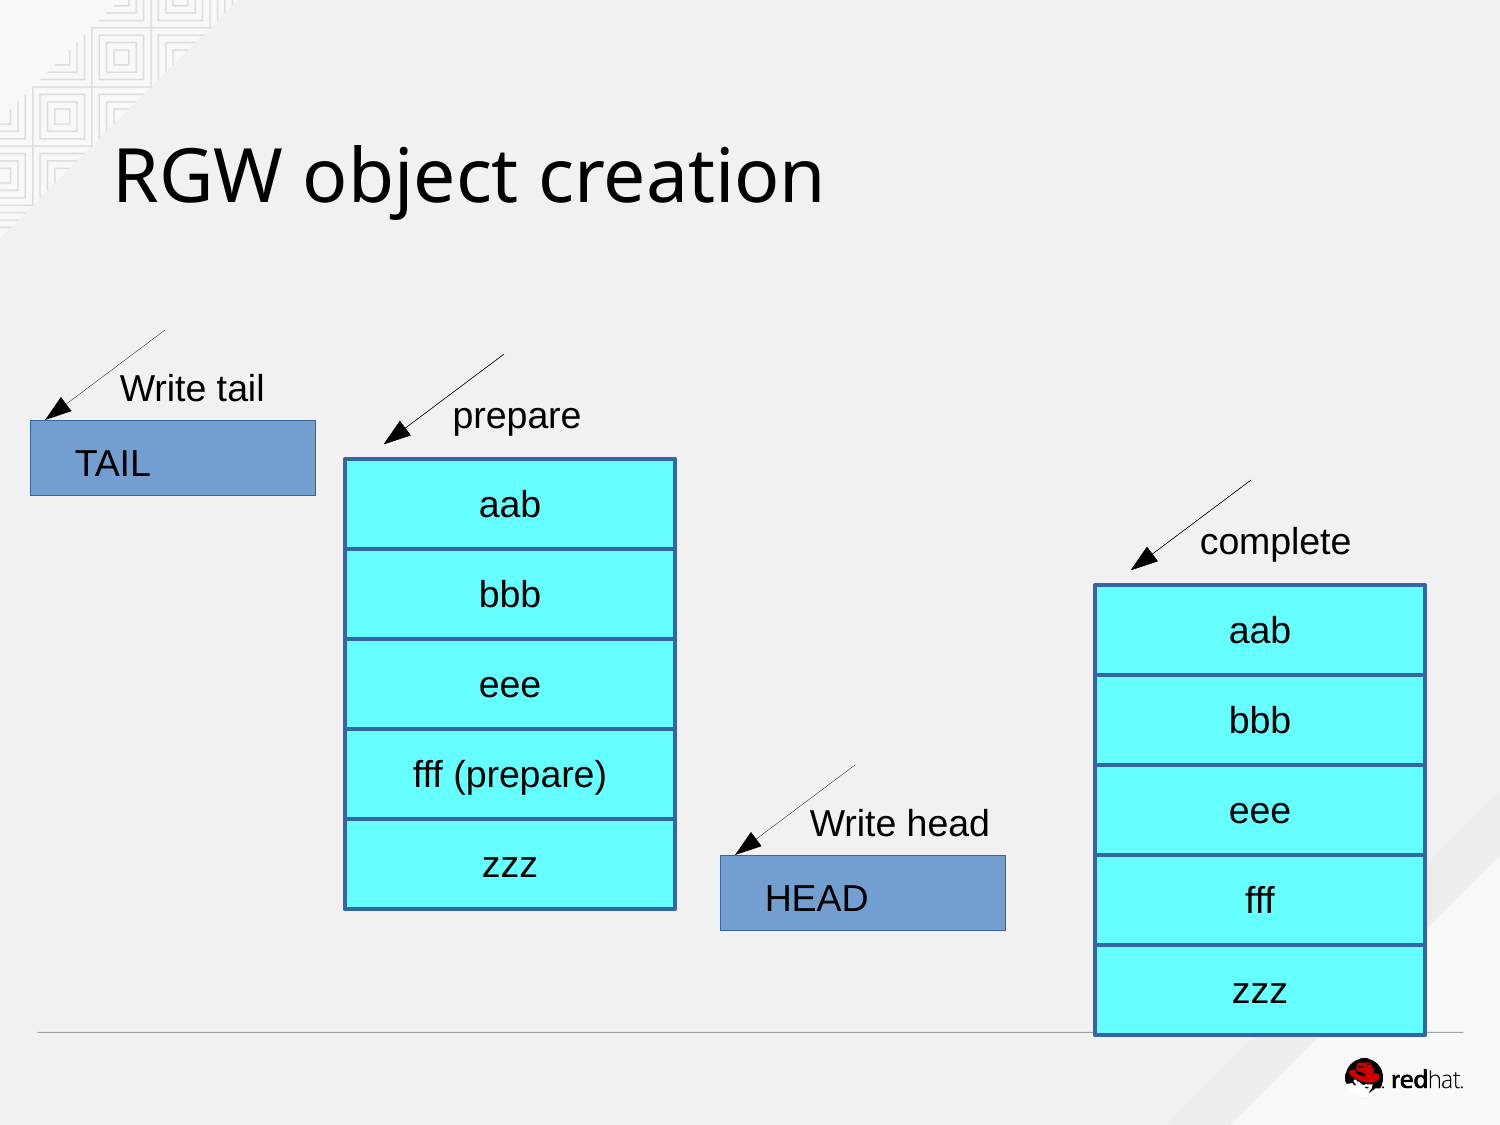

# RGW object creation
Write tail
prepare
TAIL
aab
complete
bbb
aab
eee
bbb
fff (prepare)
eee
Write head
zzz
fff
HEAD
zzz